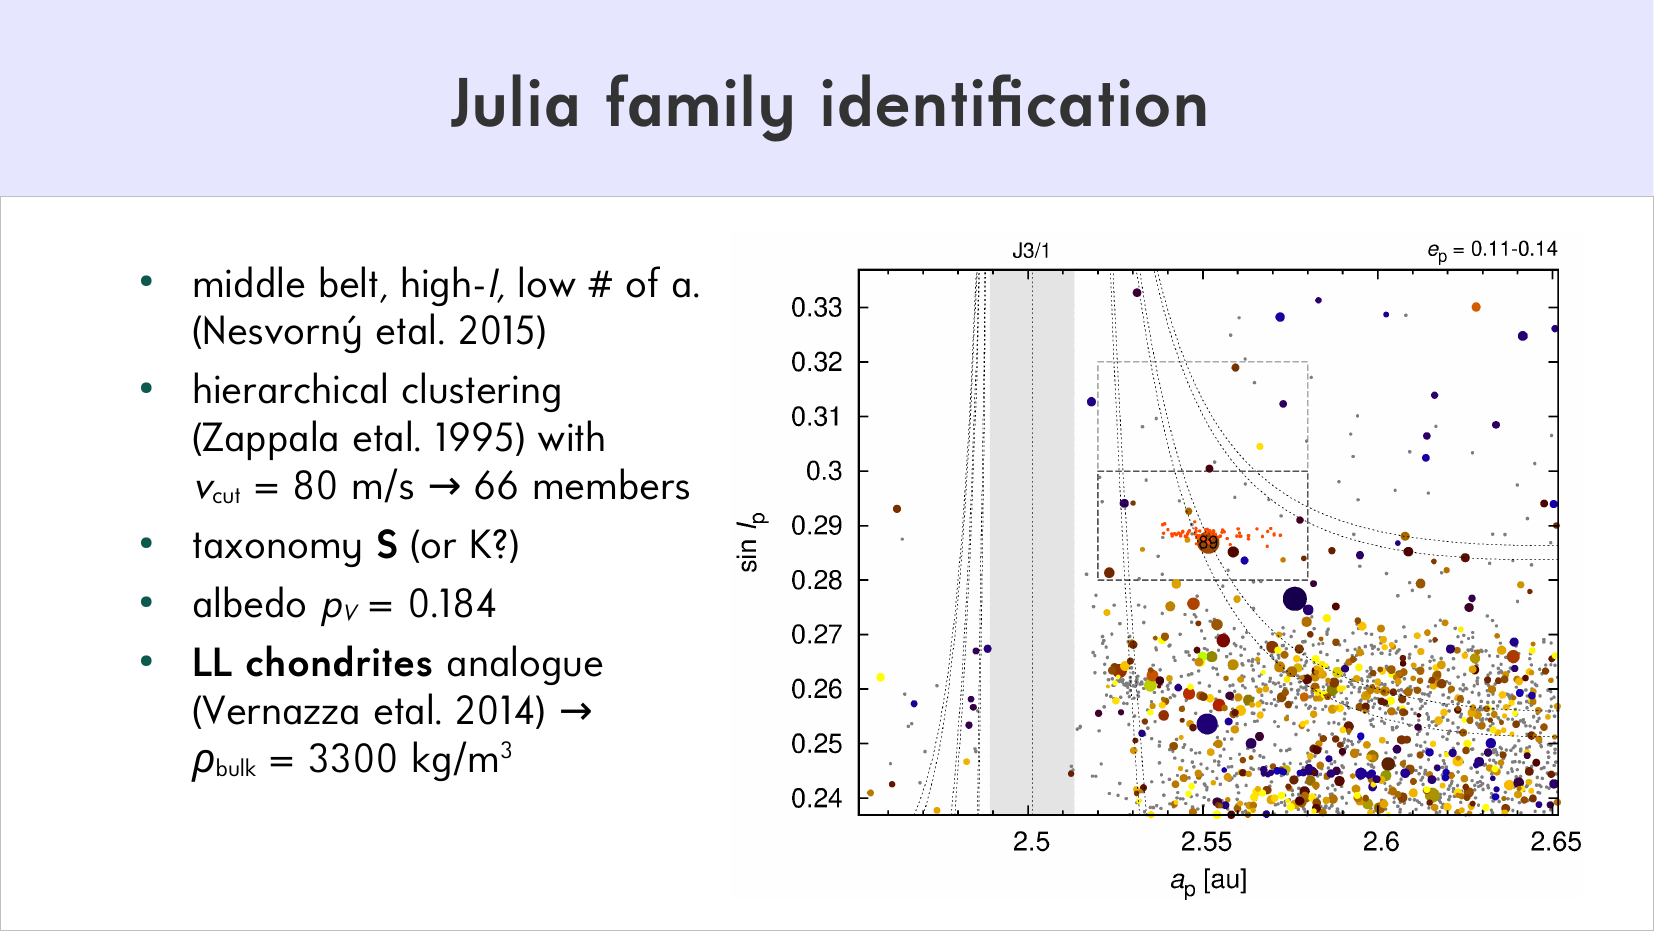

# Julia family identification
middle belt, high-I, low # of a. (Nesvorný etal. 2015)
hierarchical clustering (Zappala etal. 1995) with vcut = 80 m/s → 66 members
taxonomy S (or K?)
albedo pV = 0.184
LL chondrites analogue (Vernazza etal. 2014) → ρbulk = 3300 kg/m3